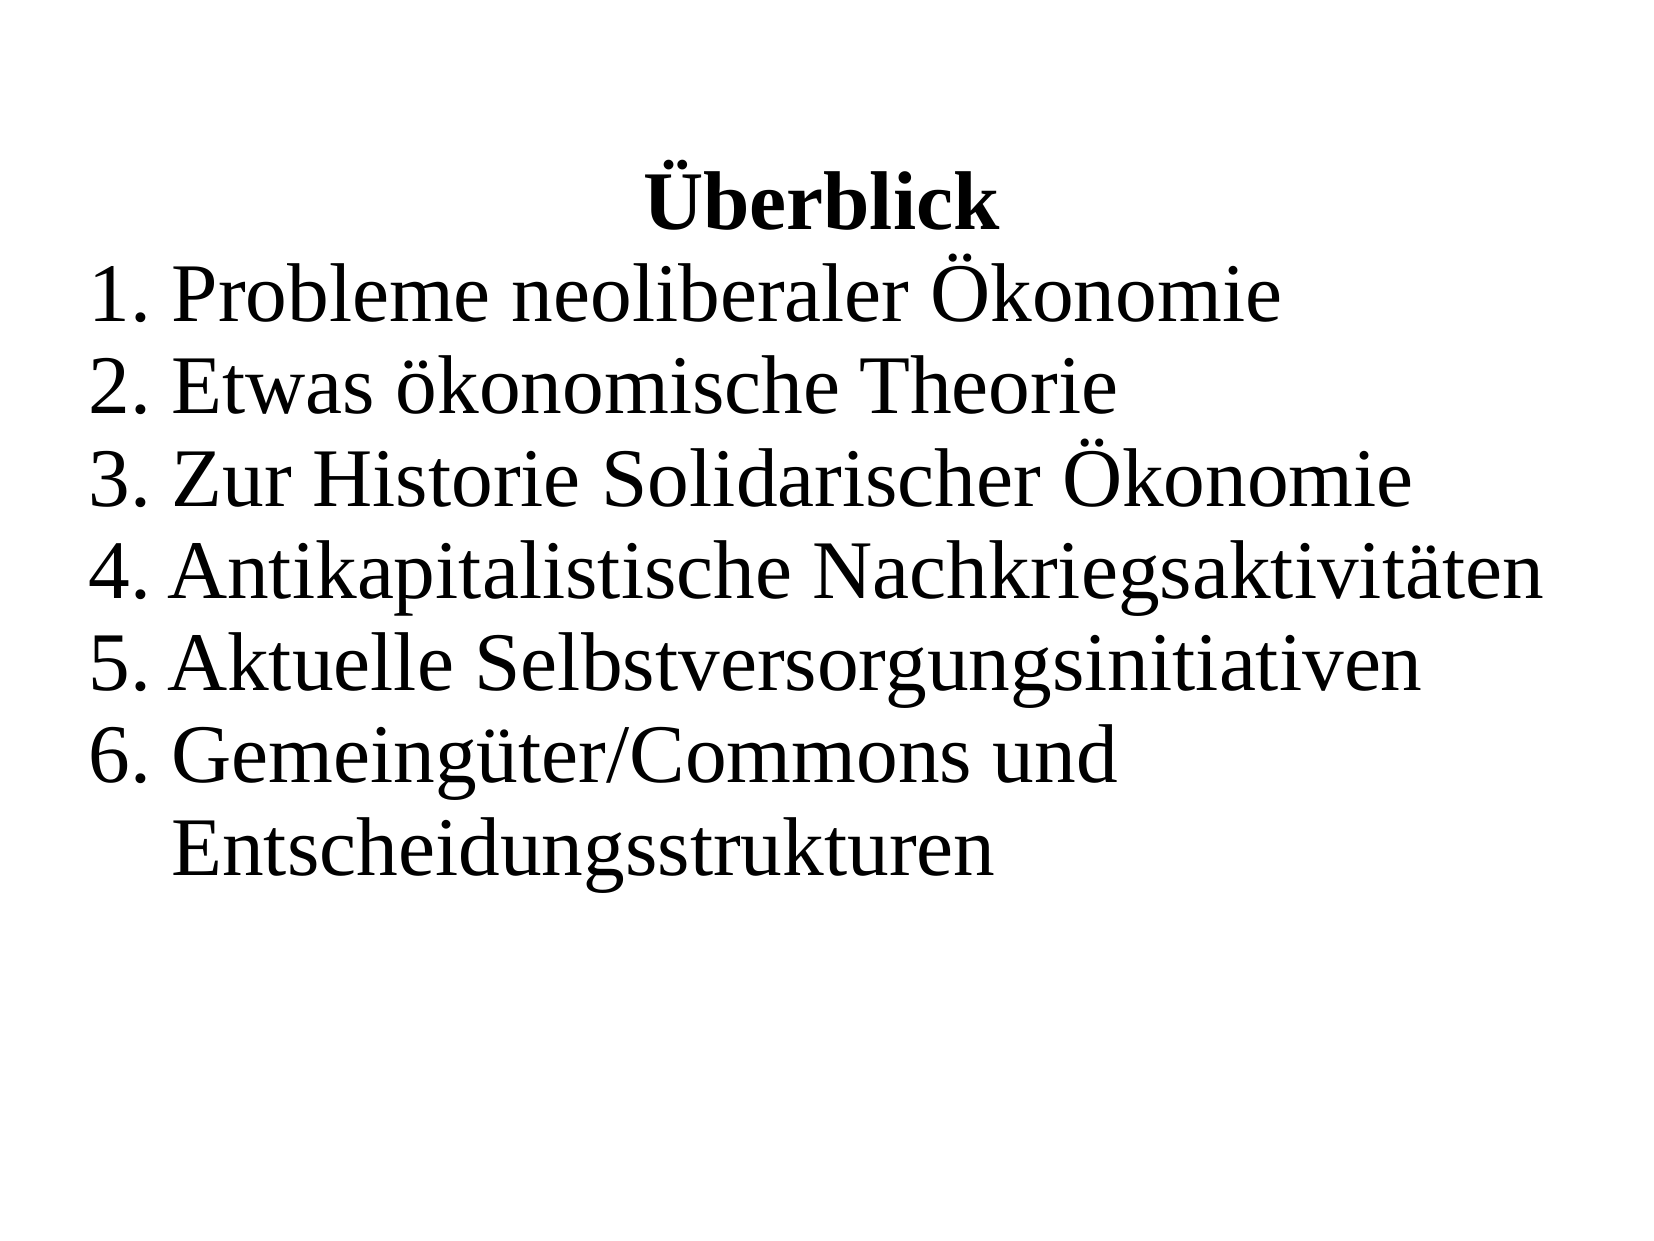

Überblick
1. Probleme neoliberaler Ökonomie
2. Etwas ökonomische Theorie
3. Zur Historie Solidarischer Ökonomie
4. Antikapitalistische Nachkriegsaktivitäten
5. Aktuelle Selbstversorgungsinitiativen
6. Gemeingüter/Commons und Entscheidungsstrukturen